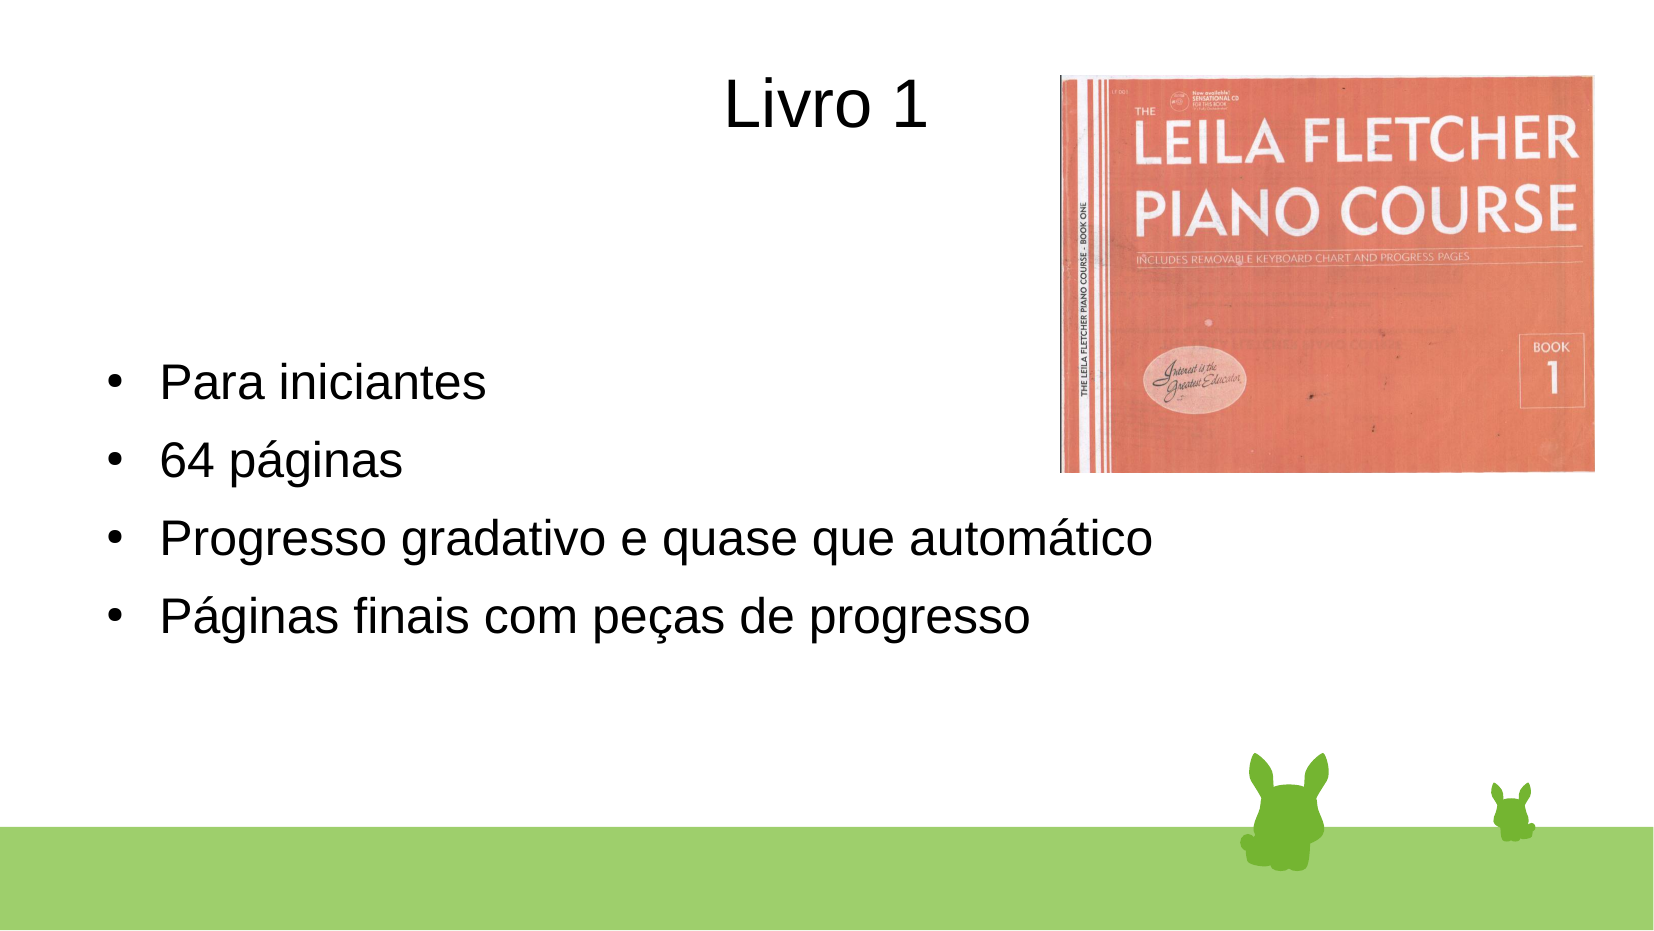

# Livro 1
Para iniciantes
64 páginas
Progresso gradativo e quase que automático
Páginas finais com peças de progresso